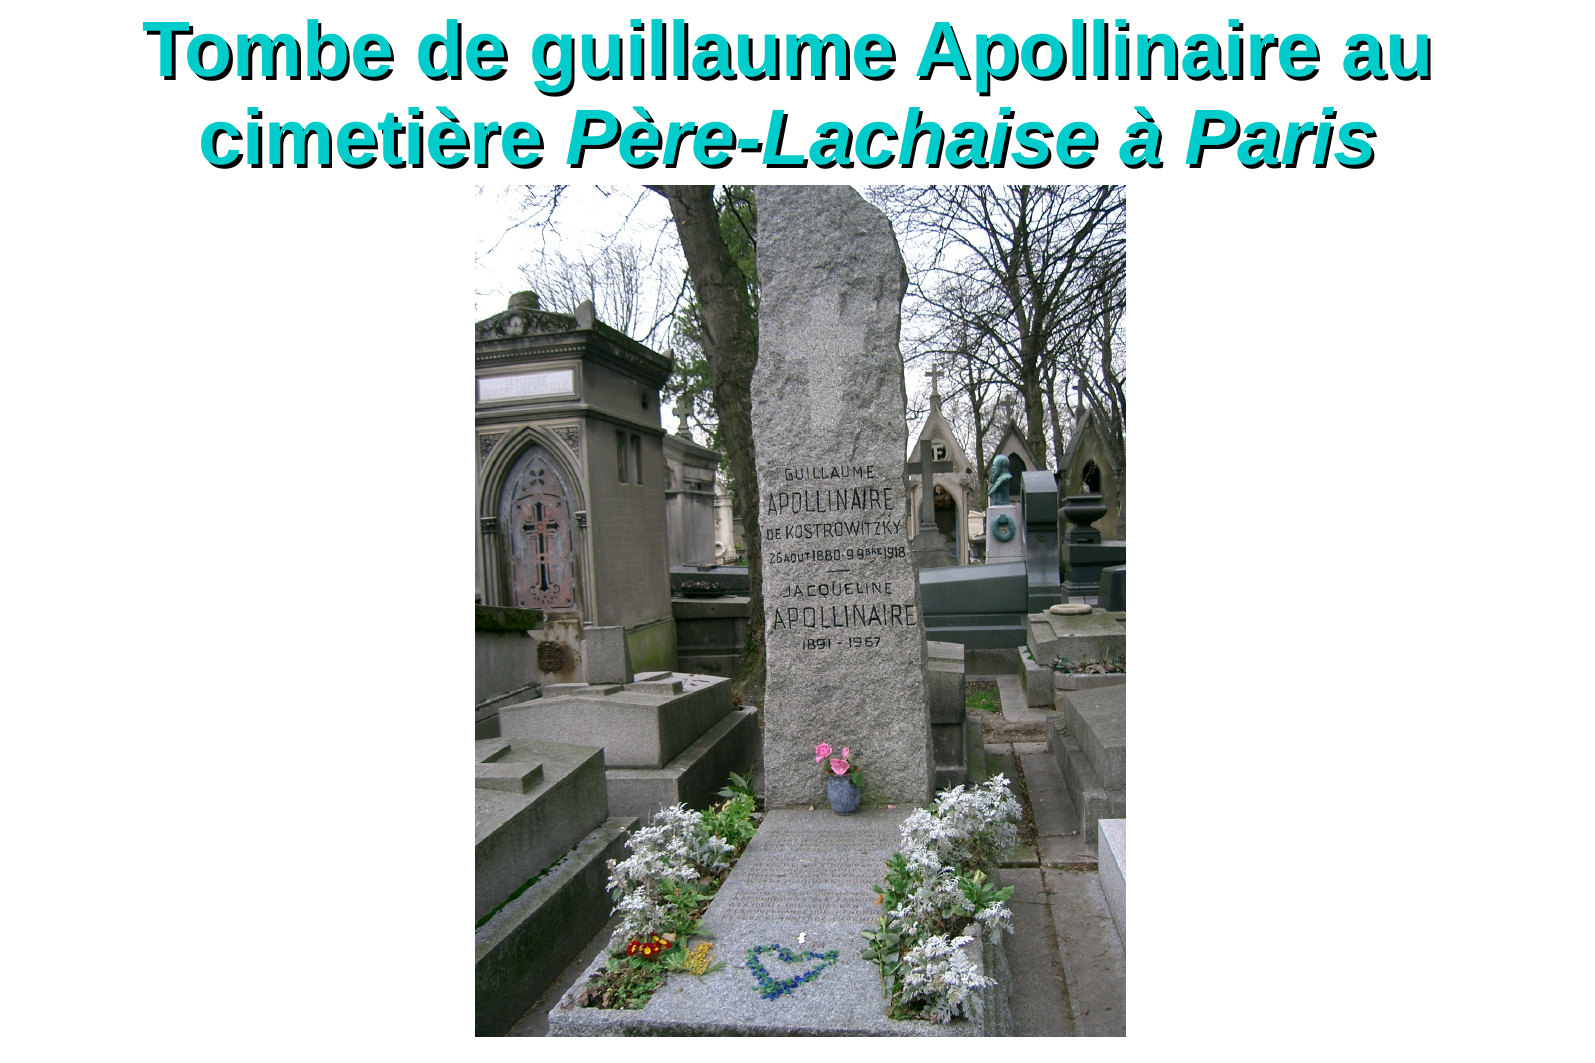

# Tombe de guillaume Apollinaire au cimetière Père-Lachaise à Paris